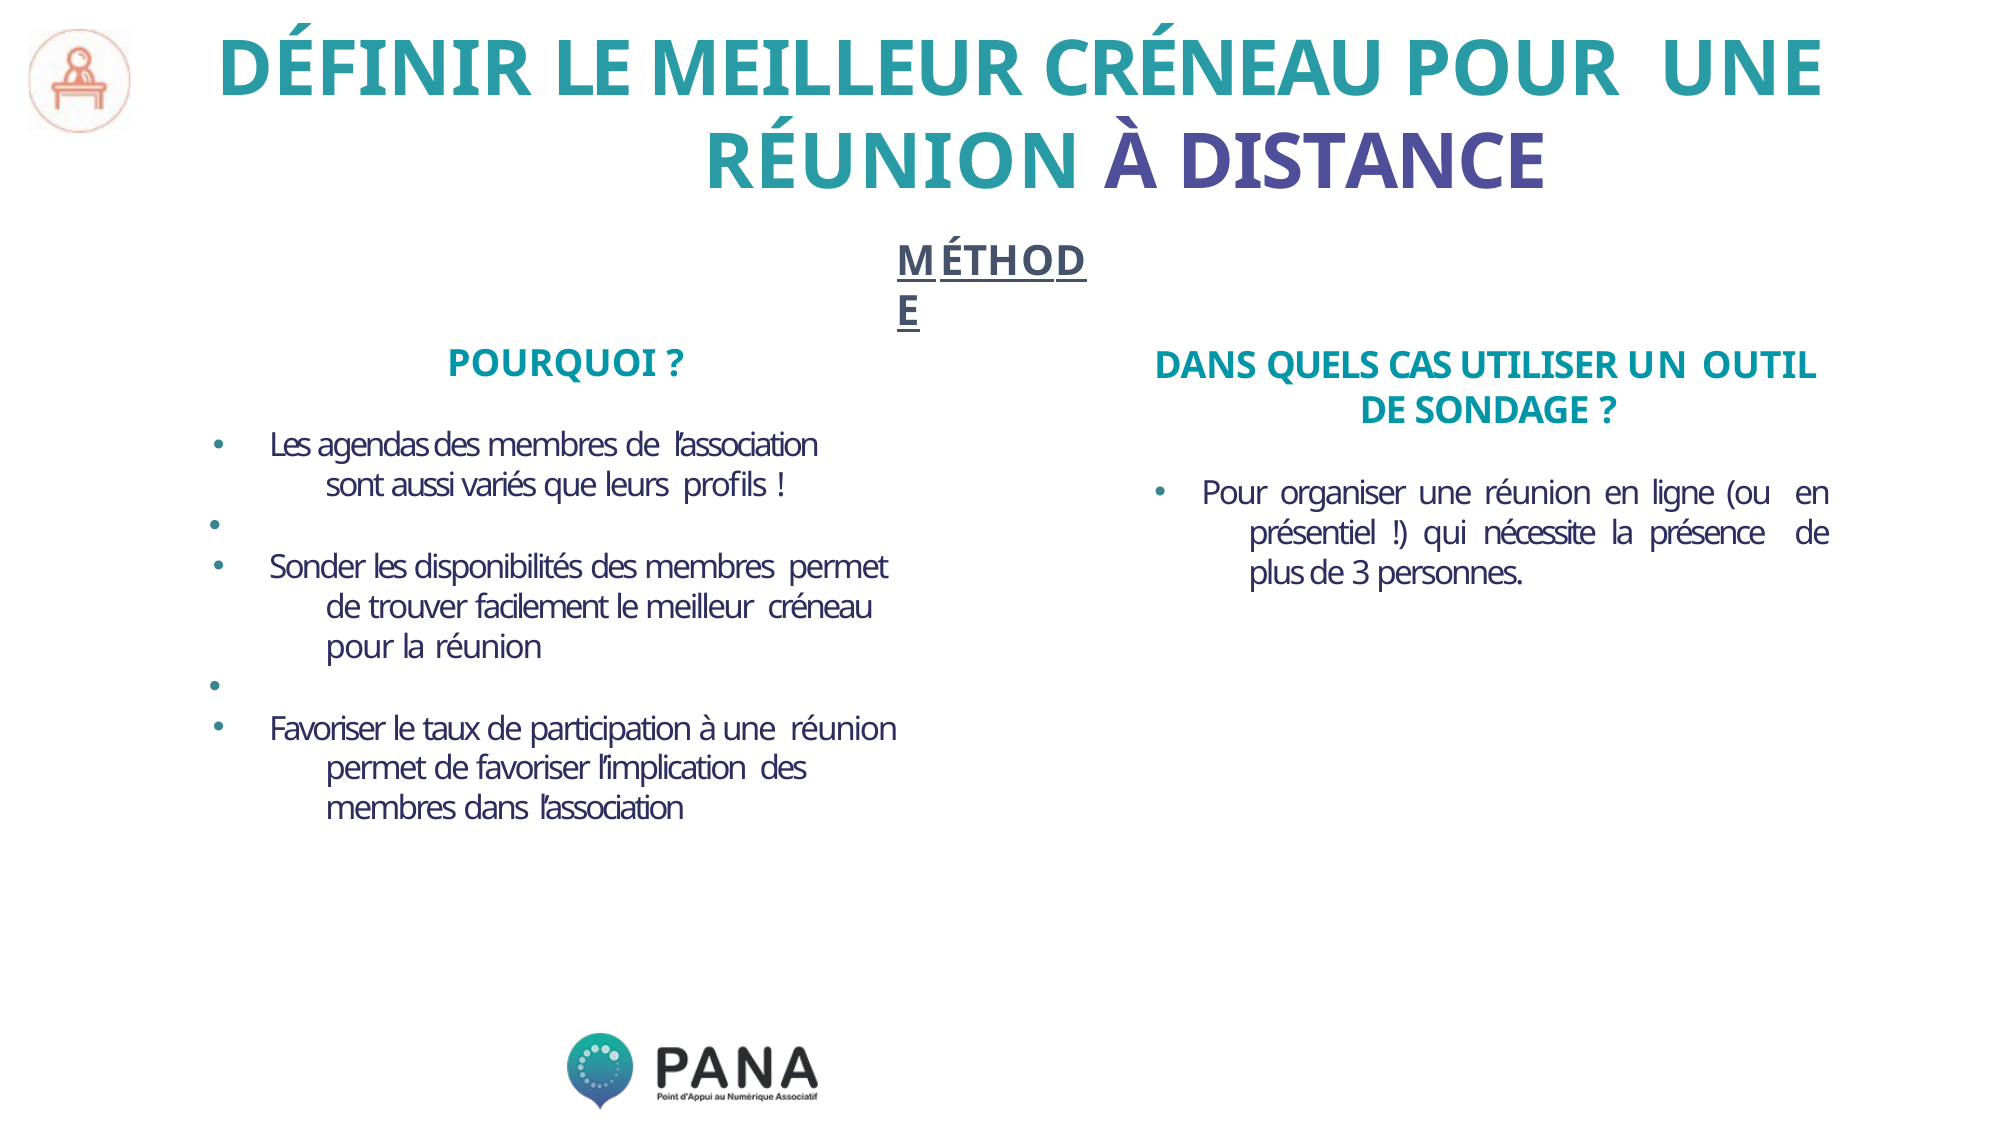

# DÉFINIR LE MEILLEUR CRÉNEAU POUR UNE RÉUNION À DISTANCE
MÉTHODE
POURQUOI ?
Les agendas des membres de l’association sont aussi variés que leurs profils !
Sonder les disponibilités des membres permet de trouver facilement le meilleur créneau pour la réunion
Favoriser le taux de participation à une réunion permet de favoriser l’implication des membres dans l’association
DANS QUELS CAS UTILISER UN OUTIL DE SONDAGE ?
Pour organiser une réunion en ligne (ou en présentiel !) qui nécessite la présence de plus de 3 personnes.